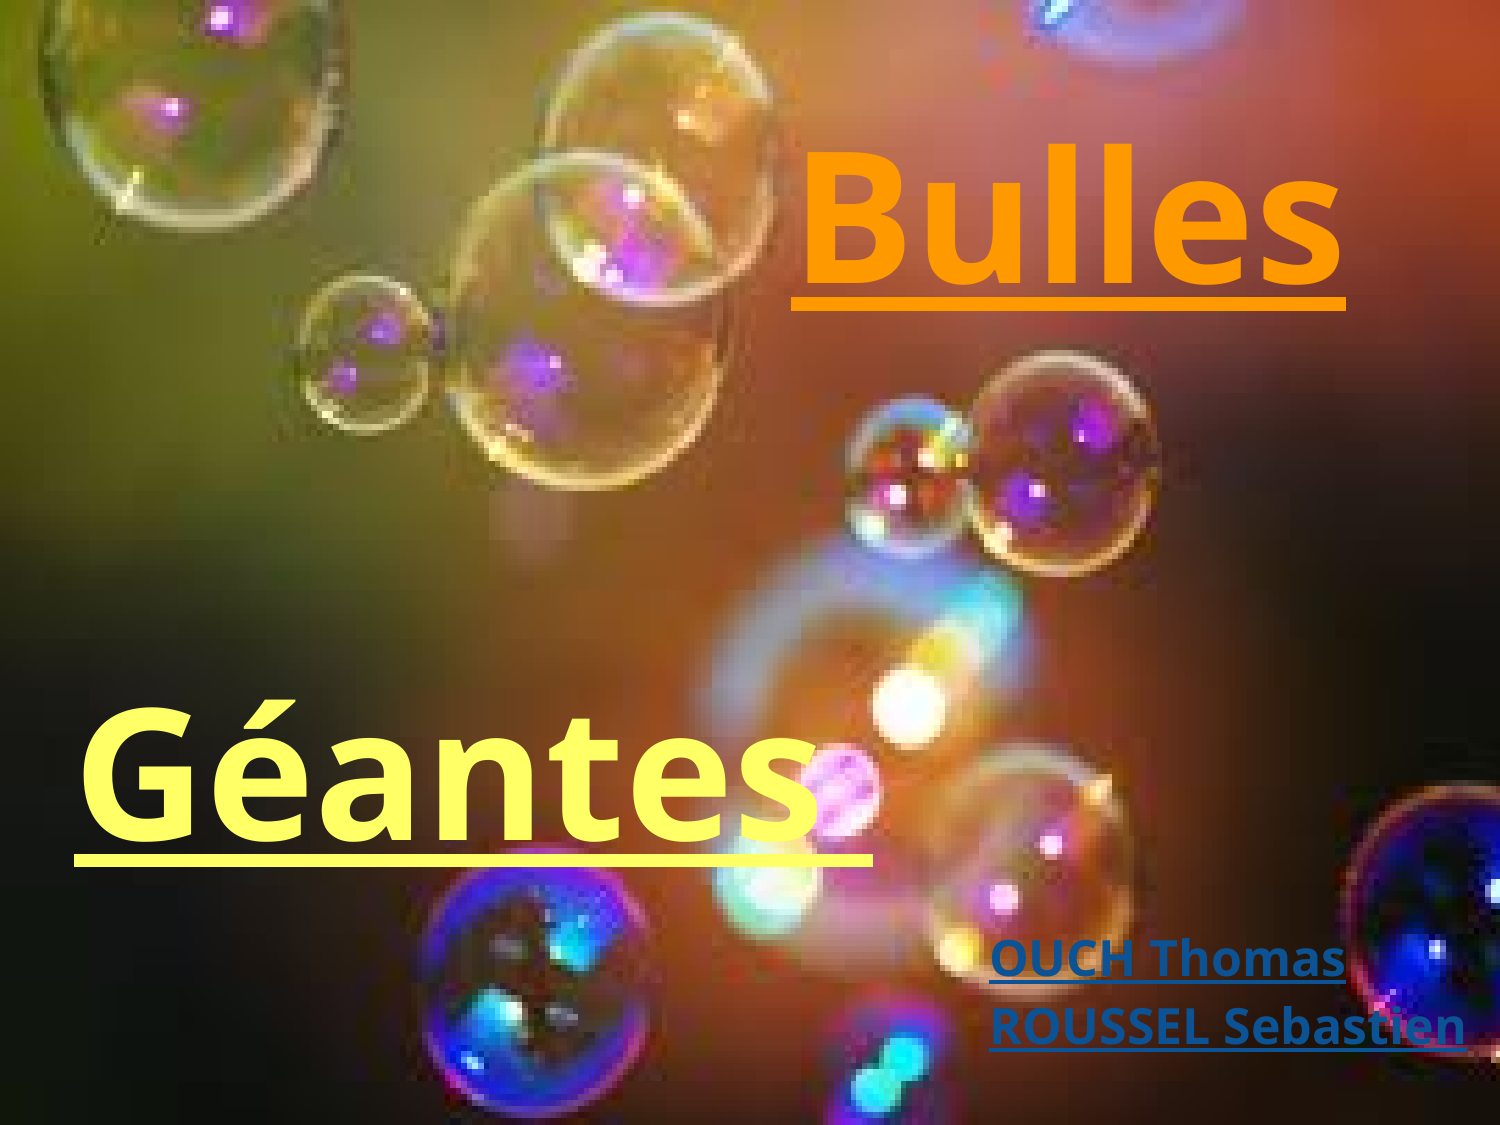

Bulles
# Géantes
OUCH Thomas
ROUSSEL Sebastien